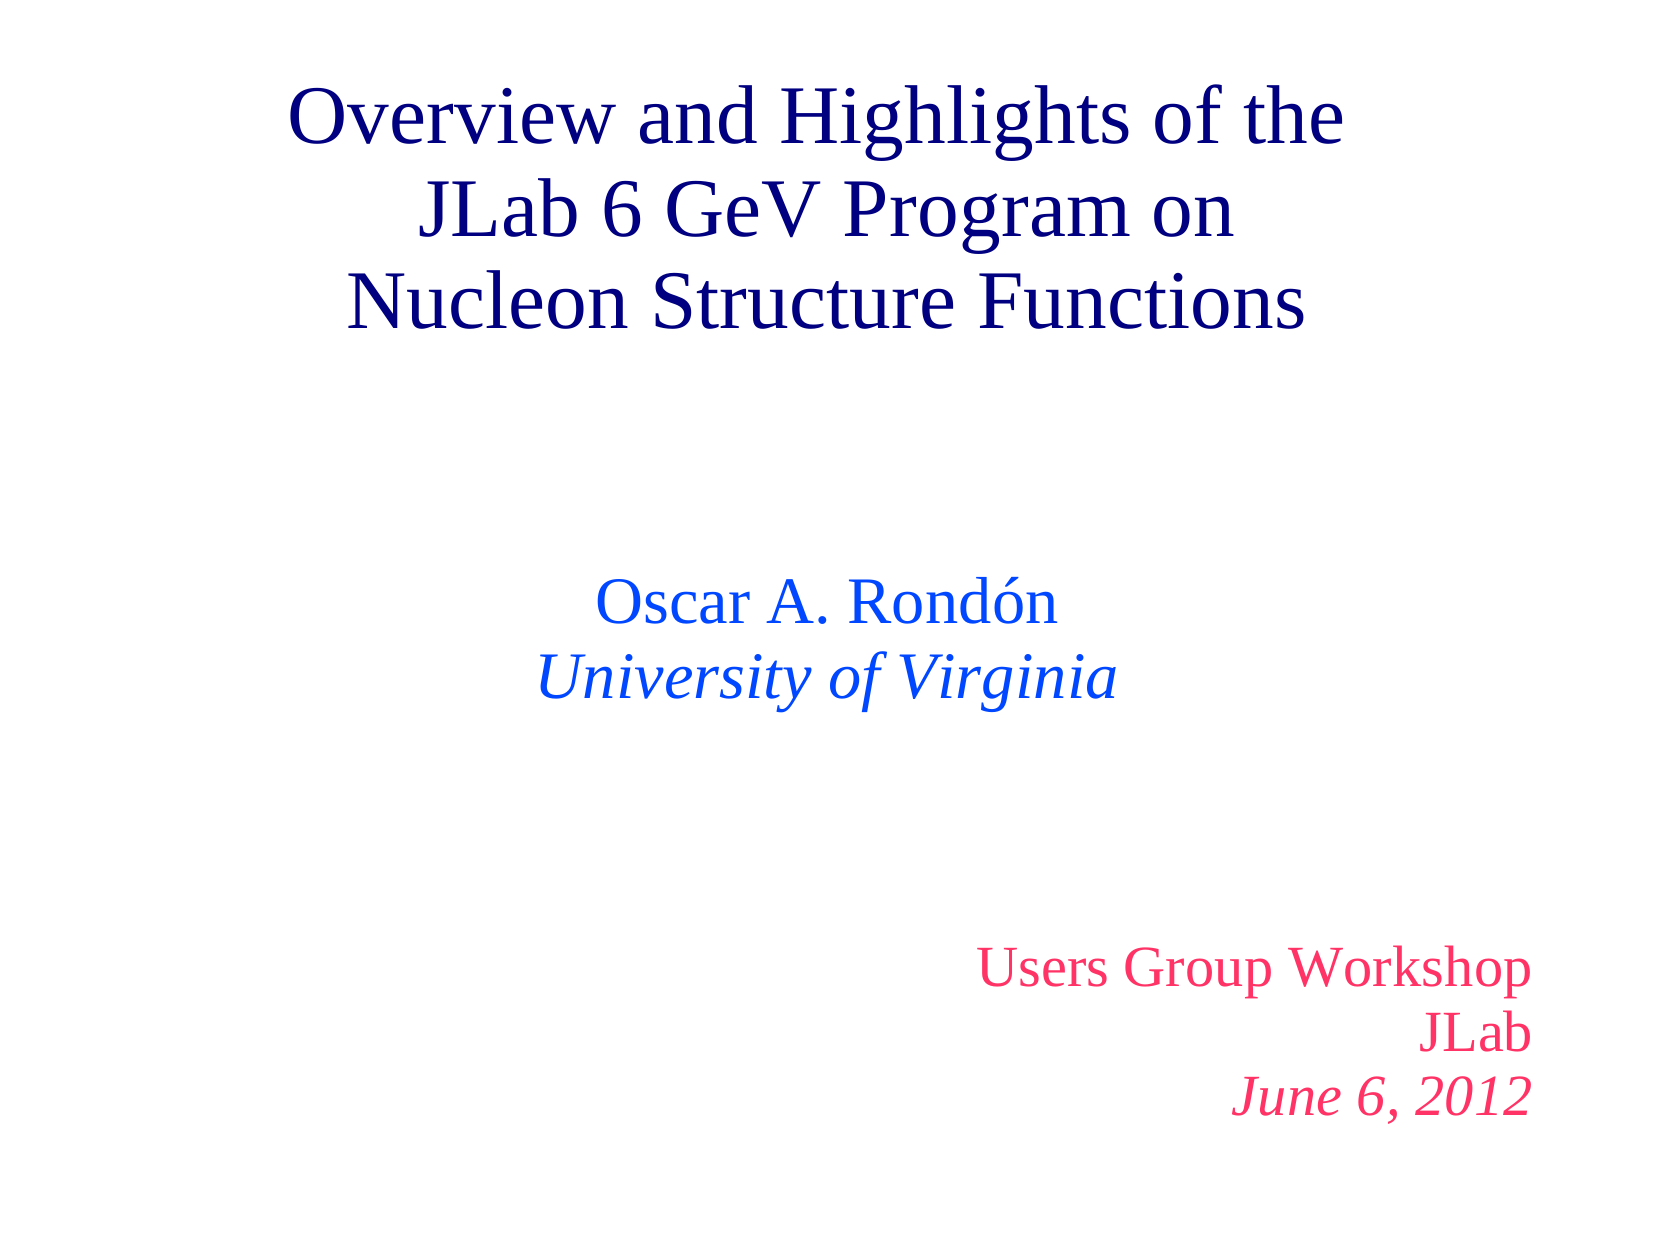

# Overview and Highlights of the JLab 6 GeV Program on Nucleon Structure Functions
Oscar A. Rondón
University of Virginia
Users Group Workshop
JLab
June 6, 2012